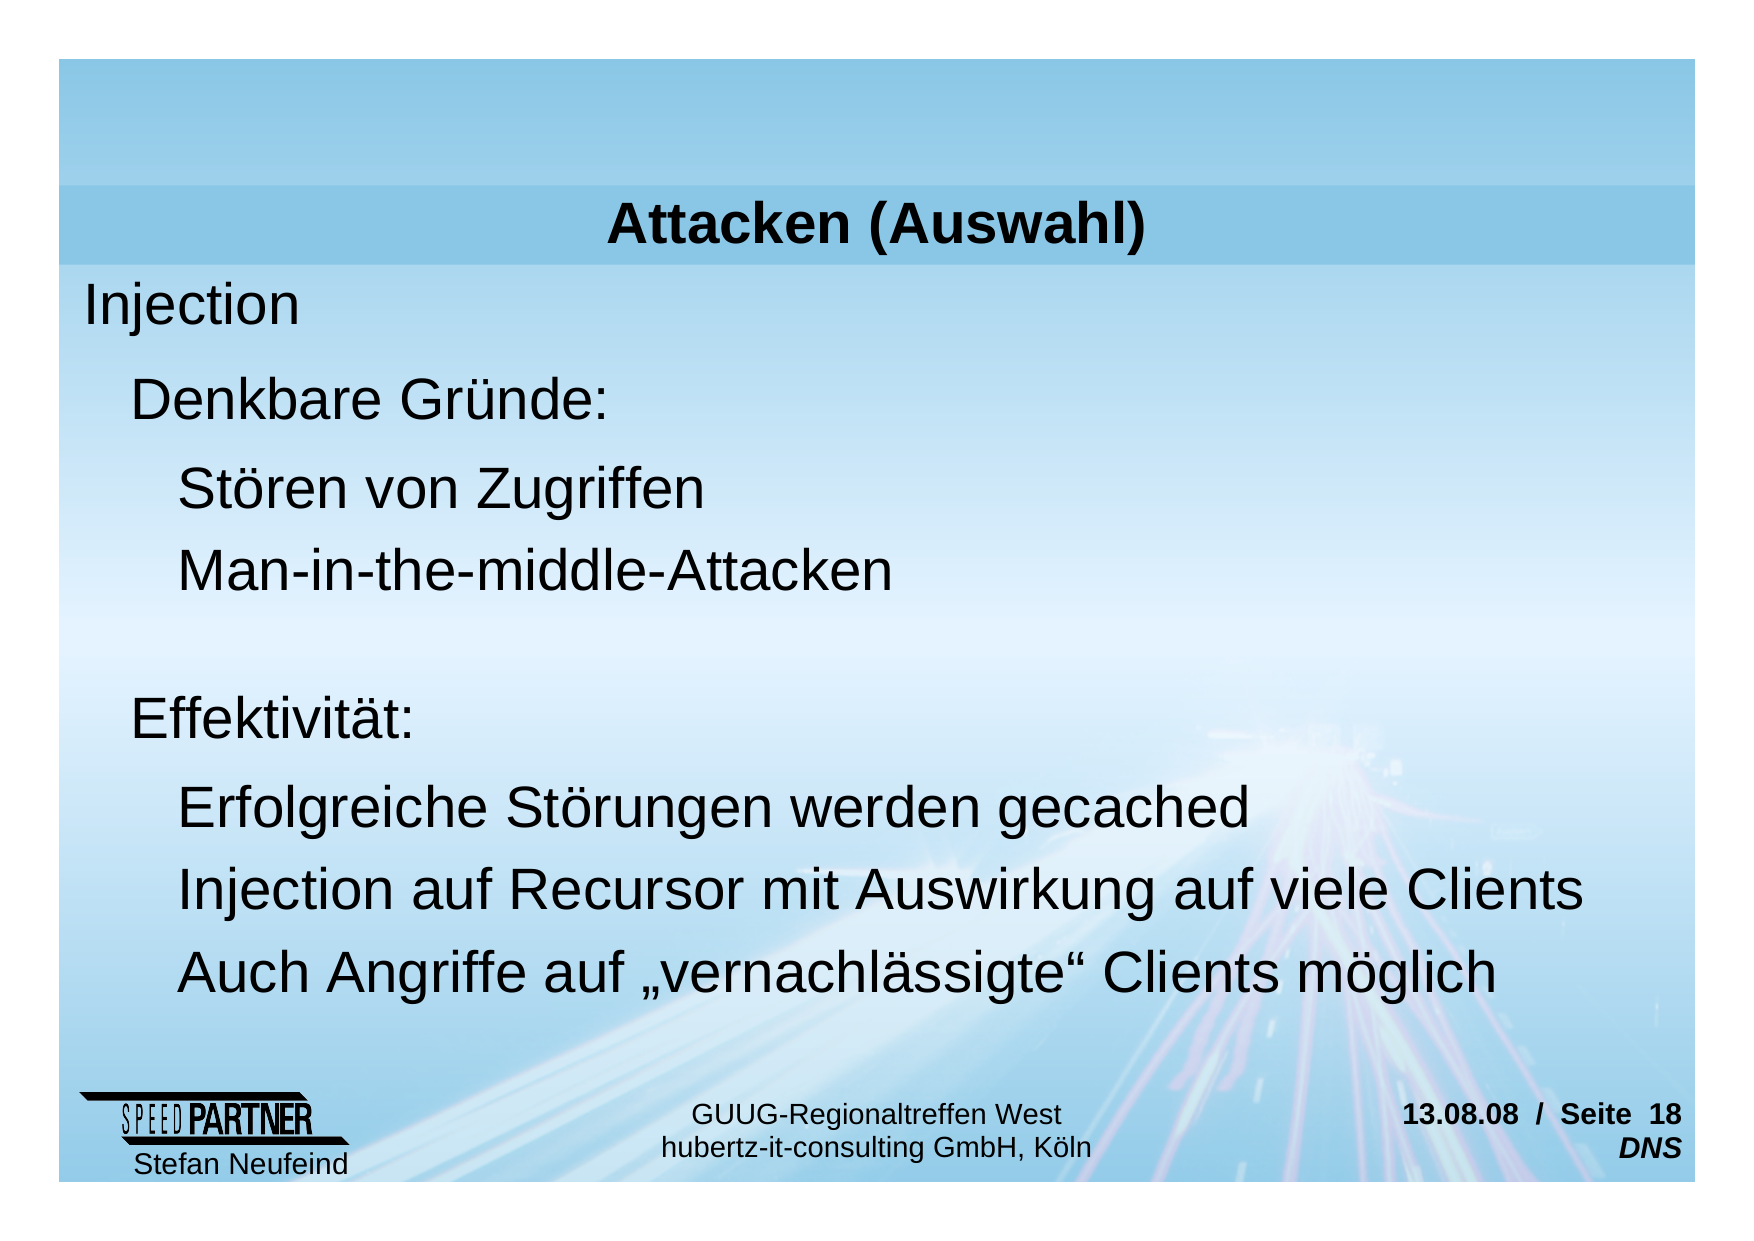

# Attacken (Auswahl)
Injection
Denkbare Gründe:
Stören von Zugriffen
Man-in-the-middle-Attacken
Effektivität:
Erfolgreiche Störungen werden gecached
Injection auf Recursor mit Auswirkung auf viele Clients
Auch Angriffe auf „vernachlässigte“ Clients möglich